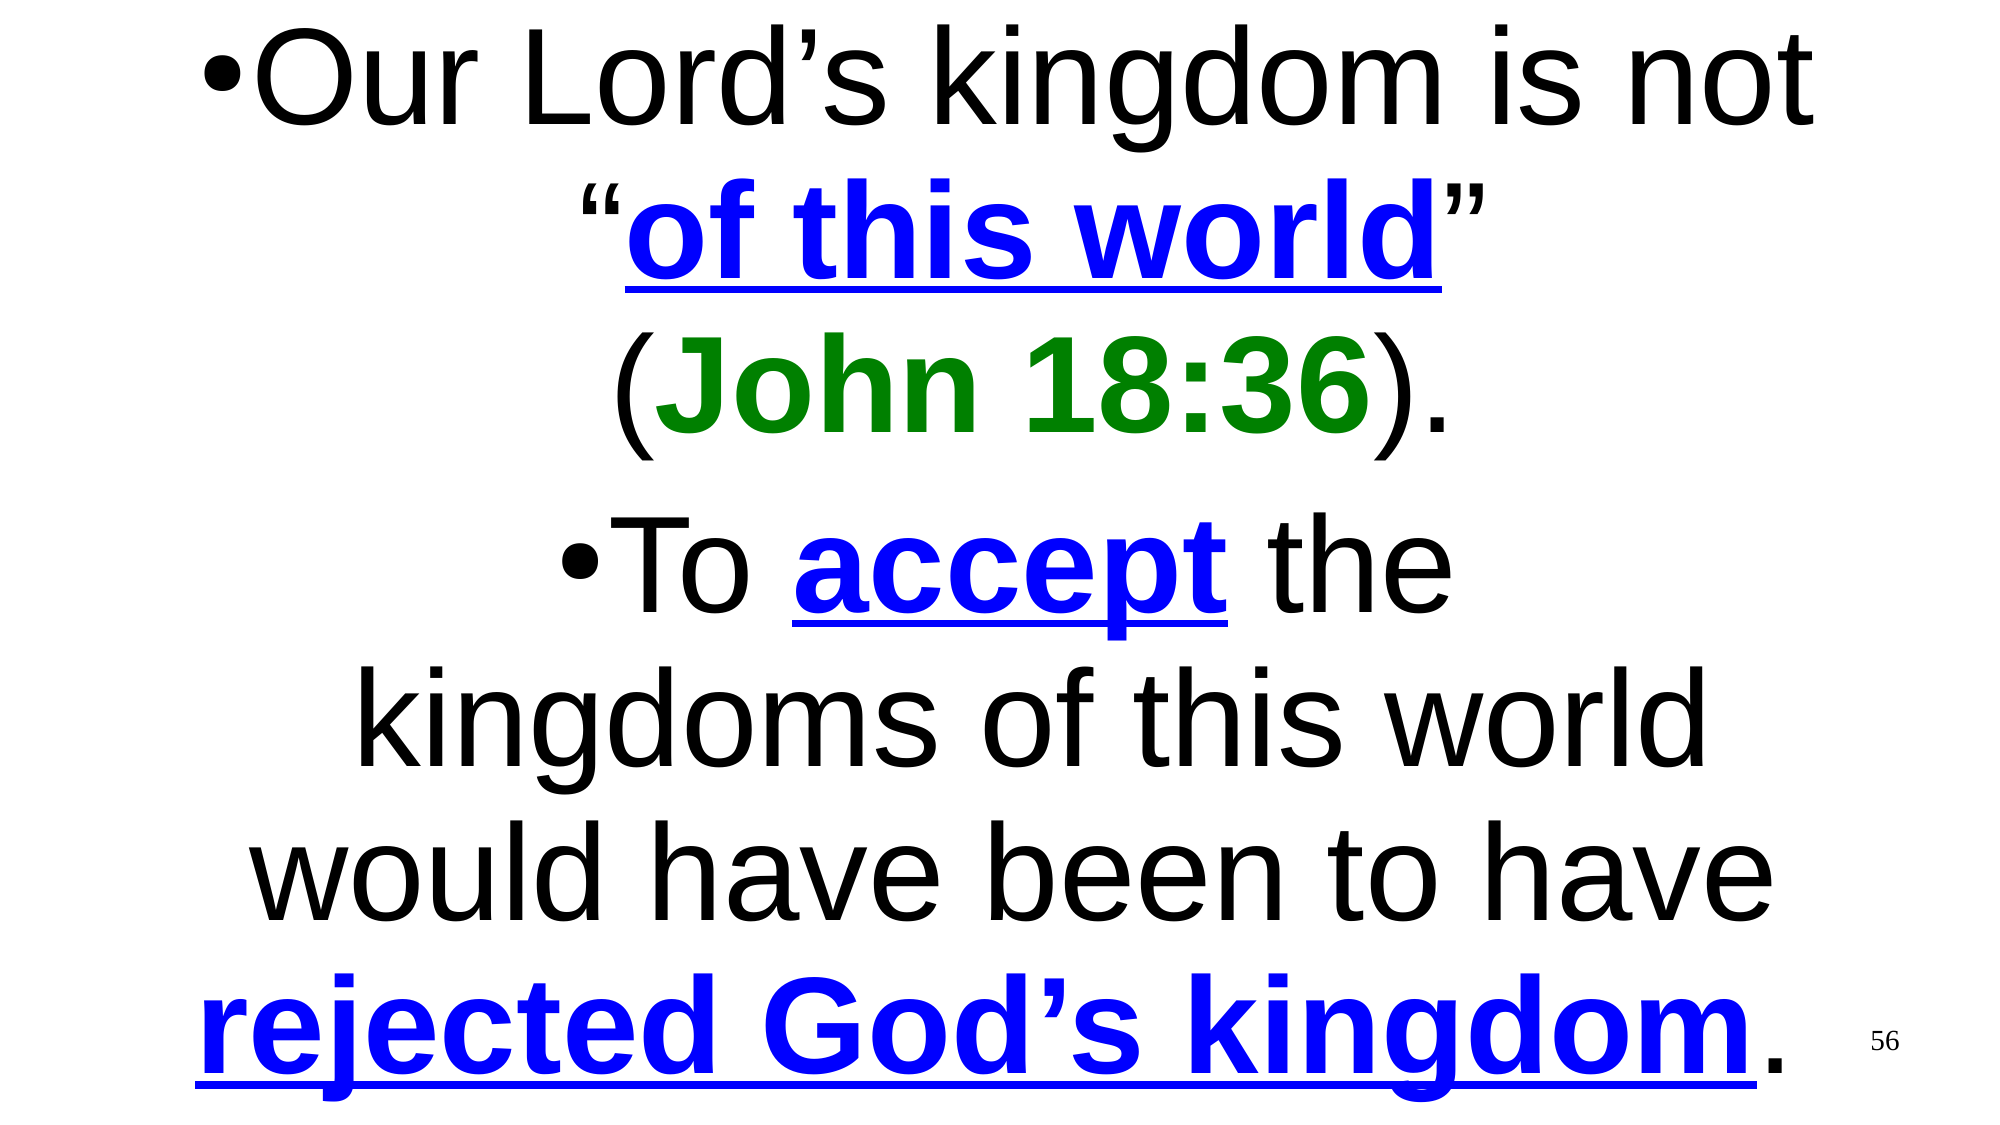

# Our Lord’s kingdom is not “of this world” (John 18:36).
To accept the
 kingdoms of this world
would have been to have
rejected God’s kingdom.
56